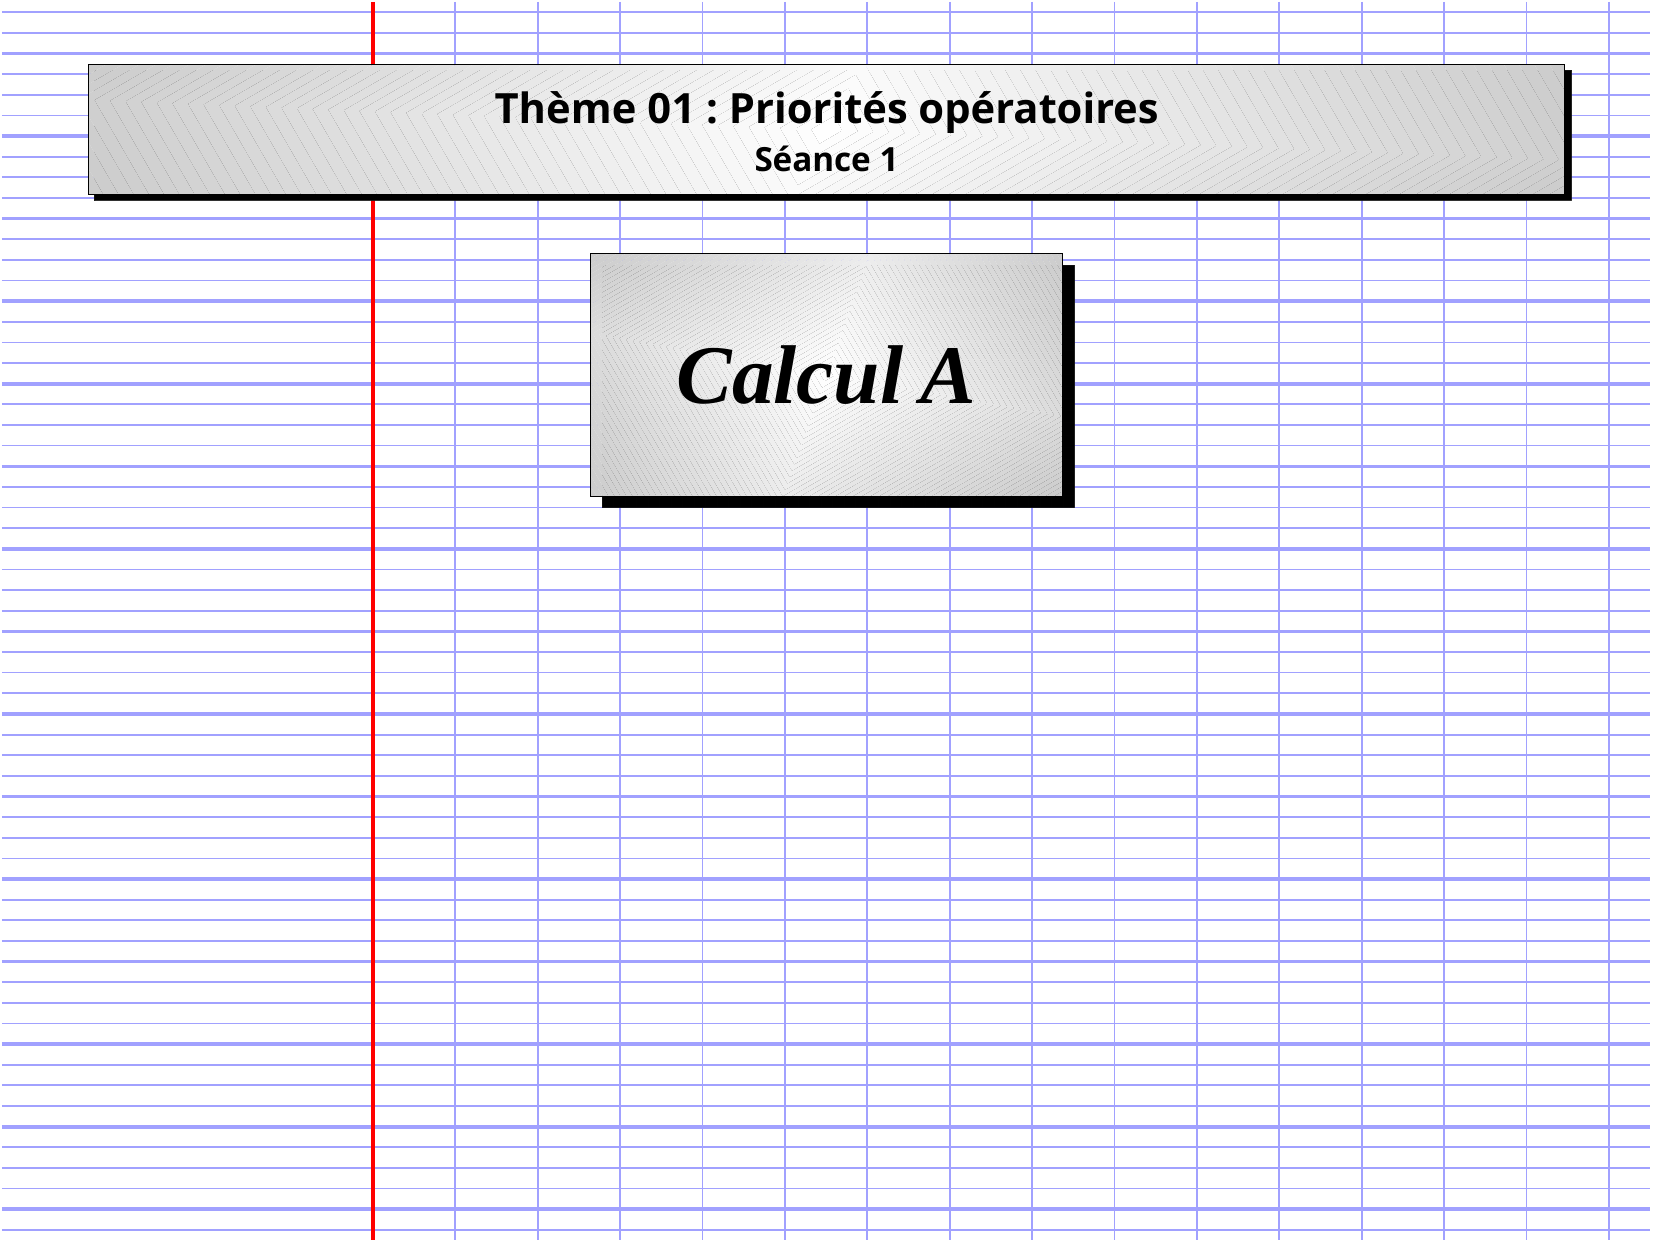

Thème 01 : Priorités opératoires
Séance 1
Calcul A